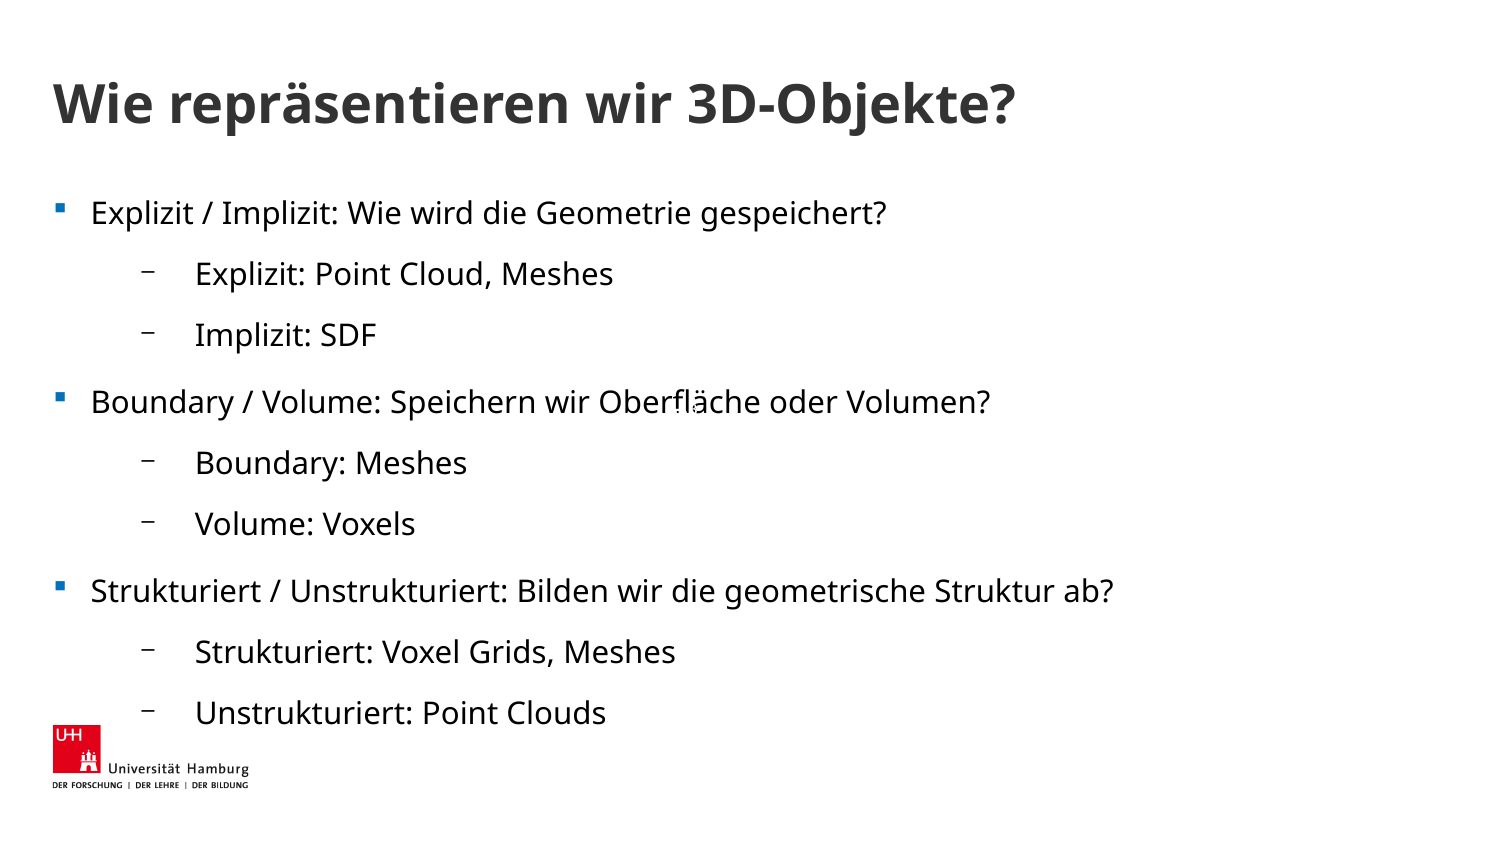

# Wie repräsentieren wir 3D-Objekte?
Explizit / Implizit: Wie wird die Geometrie gespeichert?
Explizit: Point Cloud, Meshes
Implizit: SDF
Boundary / Volume: Speichern wir Oberfläche oder Volumen?
Boundary: Meshes
Volume: Voxels
Strukturiert / Unstrukturiert: Bilden wir die geometrische Struktur ab?
Strukturiert: Voxel Grids, Meshes
Unstrukturiert: Point Clouds